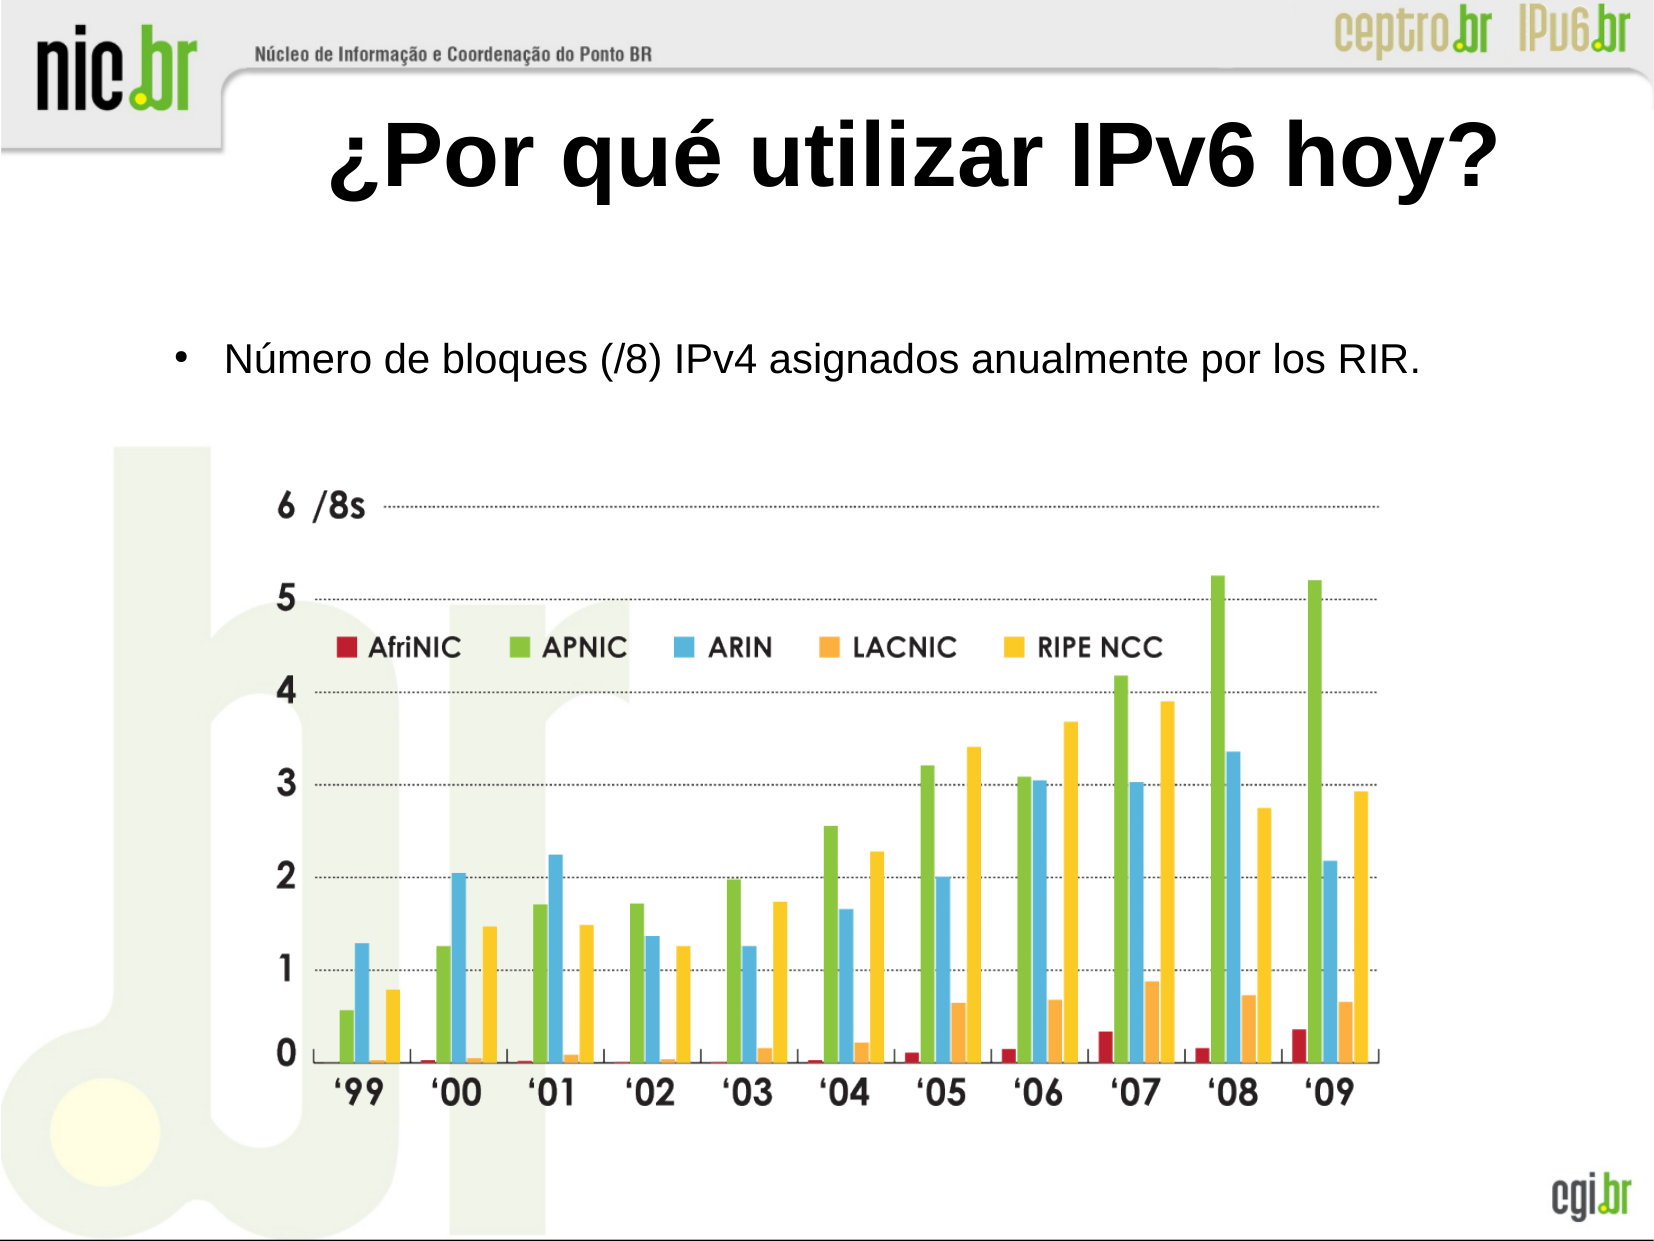

¿Por qué utilizar IPv6 hoy?
Número de bloques (/8) IPv4 asignados anualmente por los RIR.